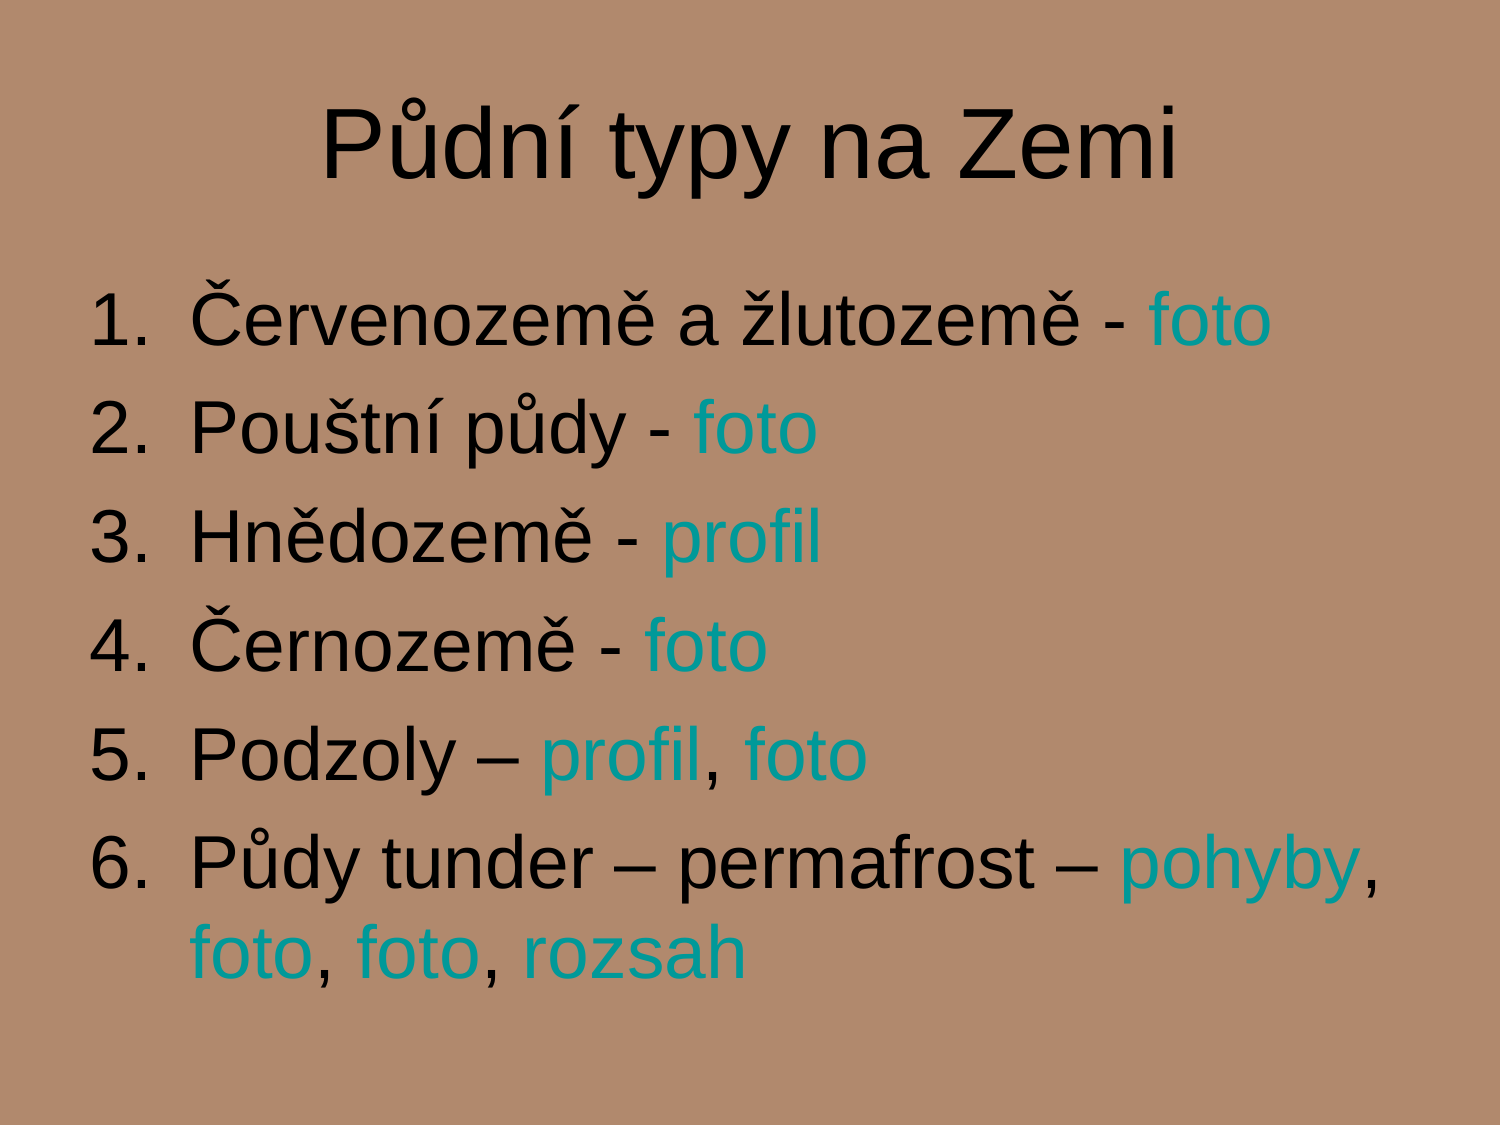

# Půdní typy na Zemi
Červenozemě a žlutozemě - foto
Pouštní půdy - foto
Hnědozemě - profil
Černozemě - foto
Podzoly – profil, foto
Půdy tunder – permafrost – pohyby, foto, foto, rozsah